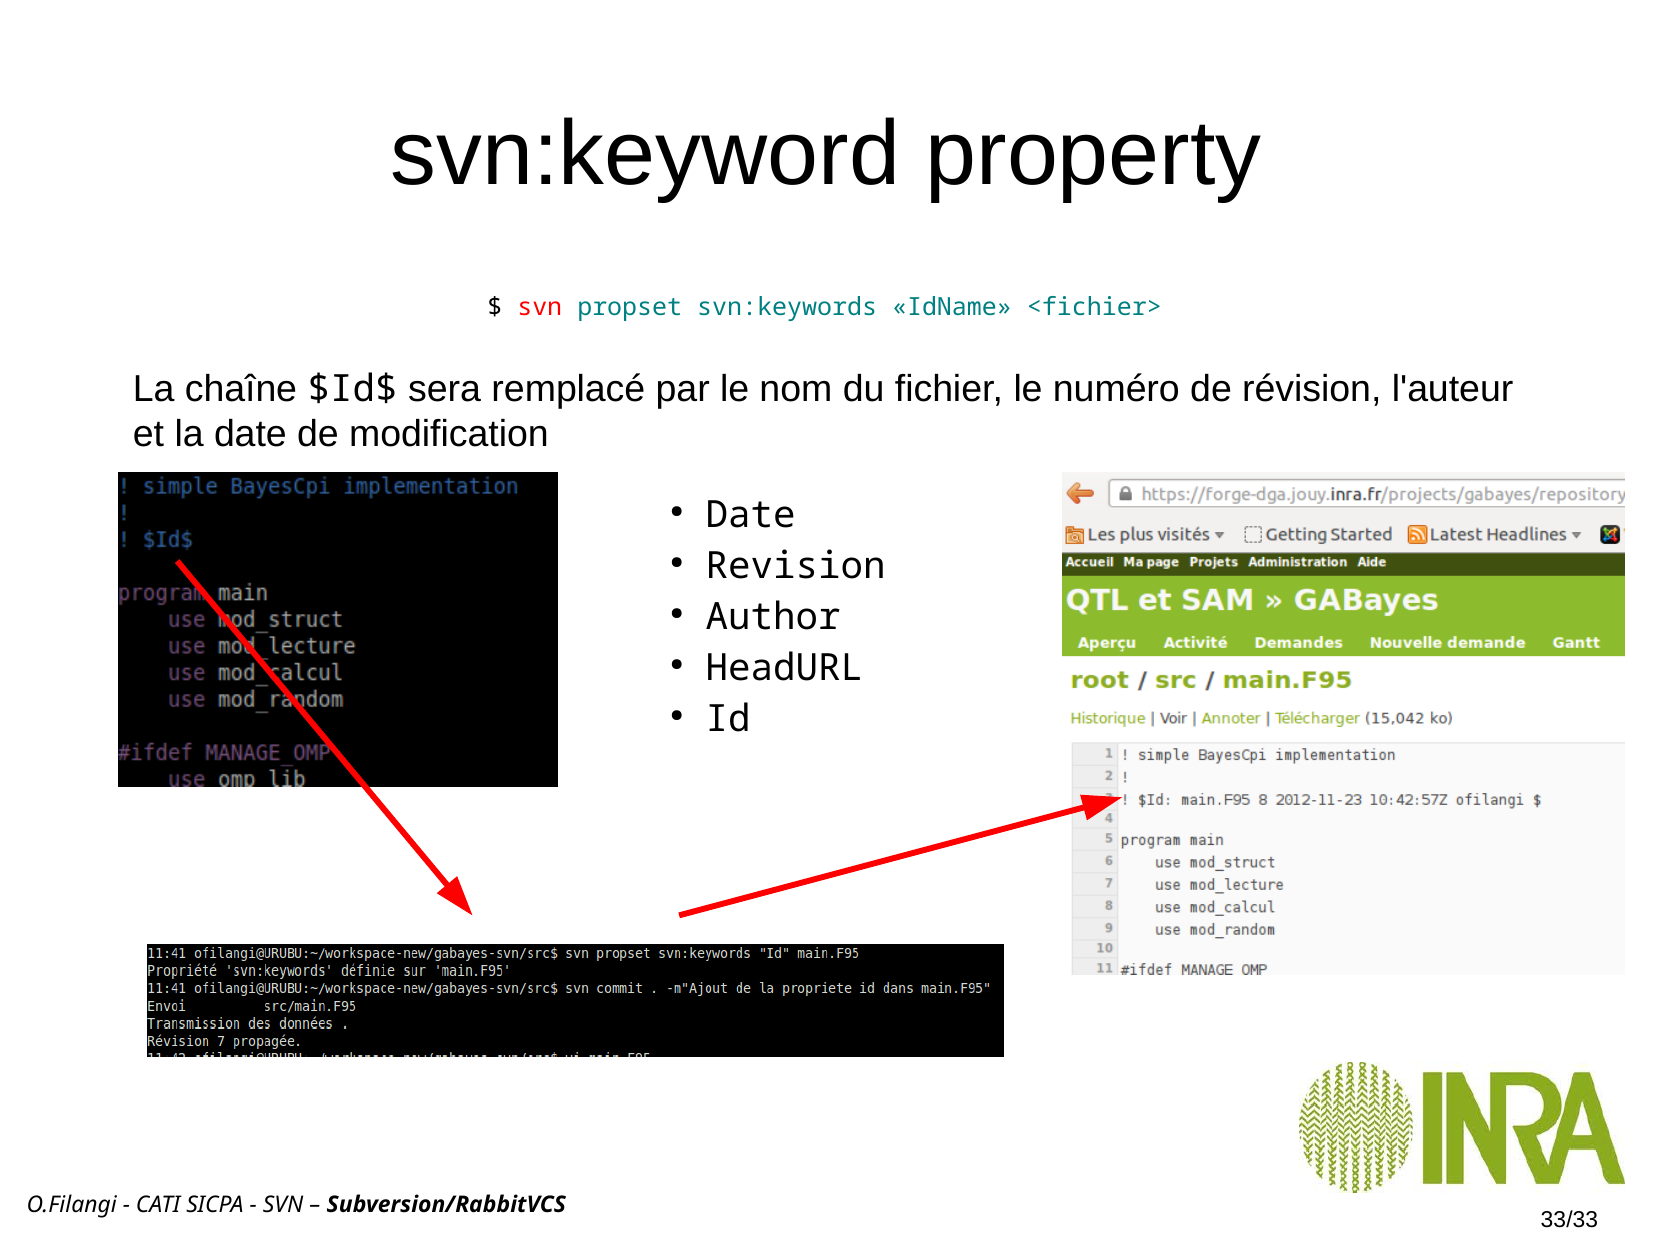

# svn:keyword property
$ svn propset svn:keywords «IdName» <fichier>
La chaîne $Id$ sera remplacé par le nom du fichier, le numéro de révision, l'auteur et la date de modification
Date
Revision
Author
HeadURL
Id
 O.Filangi - CATI SICPA - SVN – Subversion/RabbitVCS